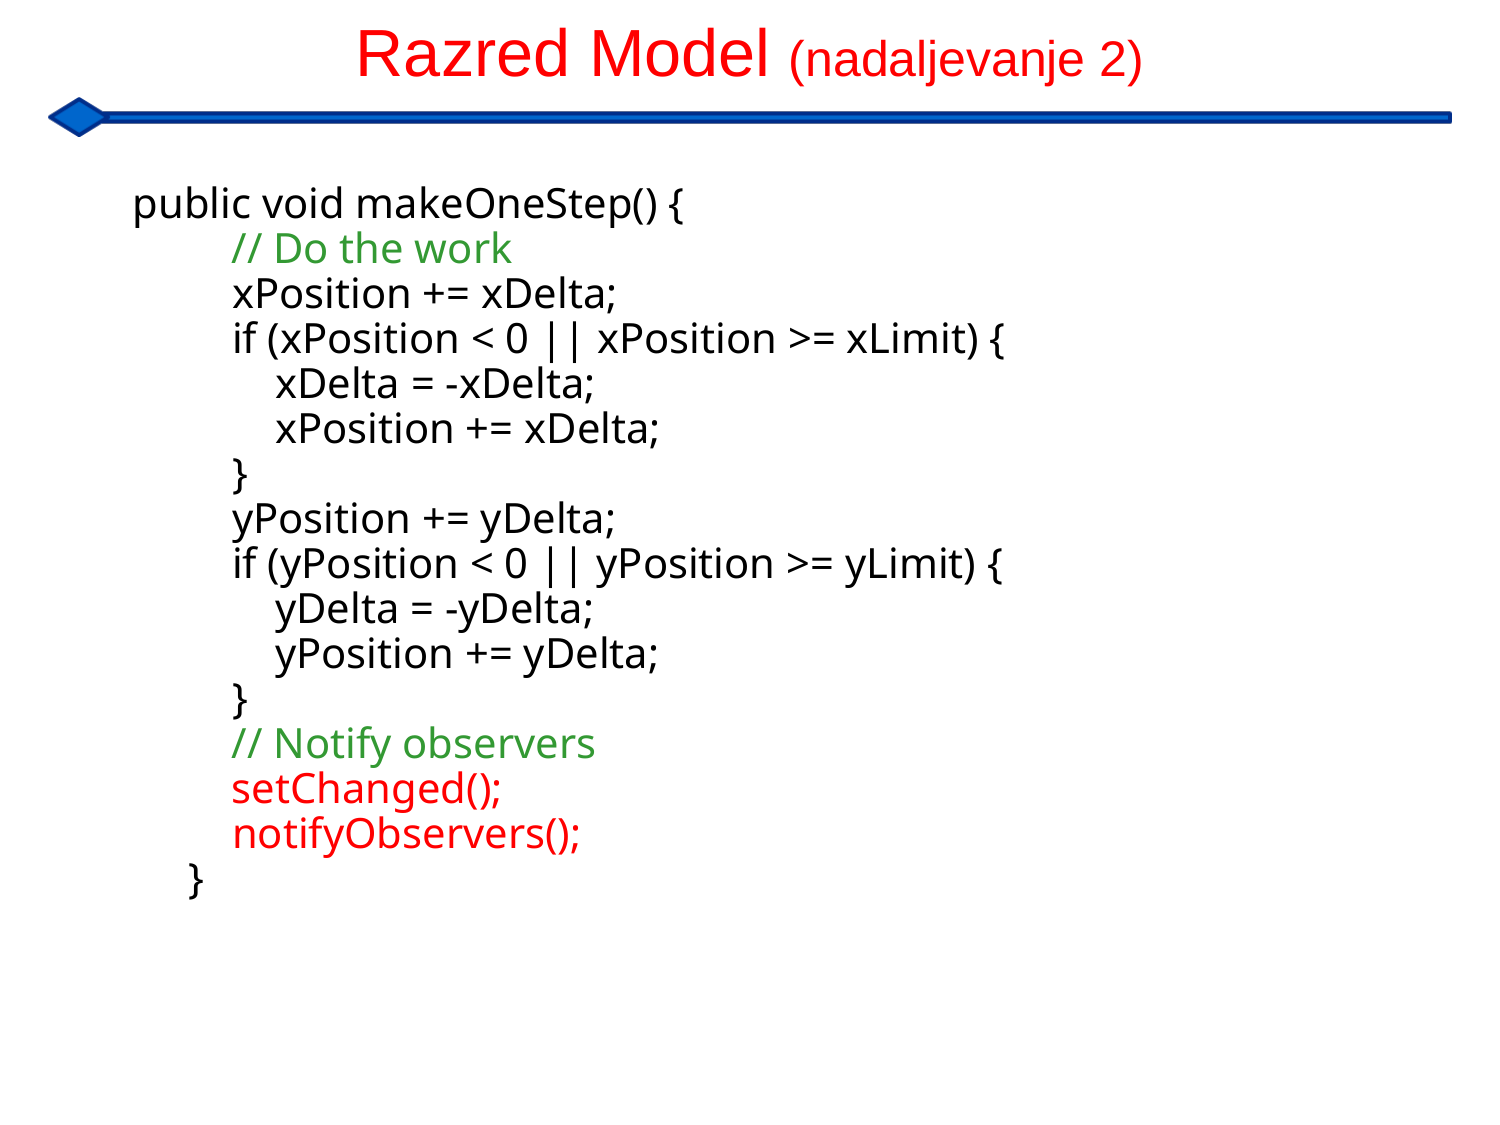

# Razred Model (nadaljevanje 2)
 public void makeOneStep() {
 // Do the work
 xPosition += xDelta;
 if (xPosition < 0 || xPosition >= xLimit) {
 xDelta = -xDelta;
 xPosition += xDelta;
 }
 yPosition += yDelta;
 if (yPosition < 0 || yPosition >= yLimit) {
 yDelta = -yDelta;
 yPosition += yDelta;
 }
 // Notify observers
 setChanged();
 notifyObservers();
 }